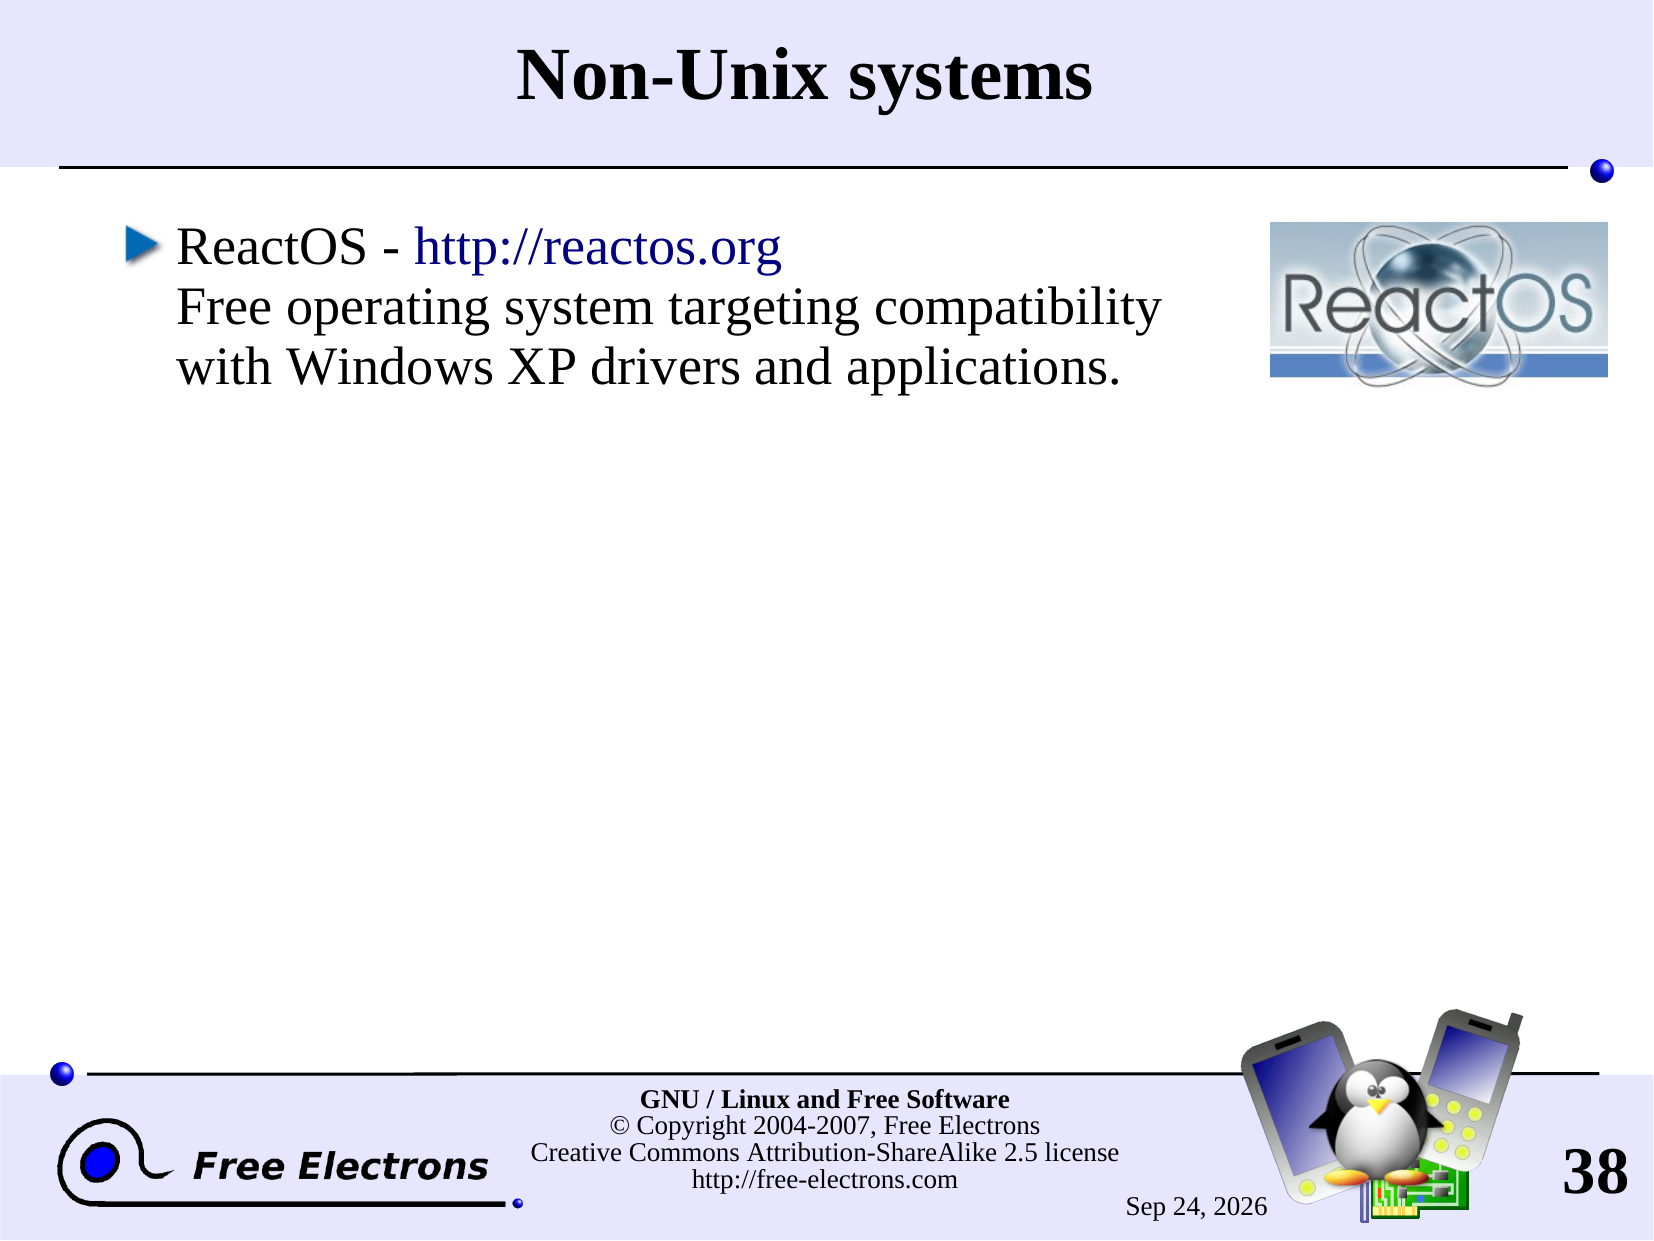

# Non-Unix systems
ReactOS - http://reactos.org
Free operating system targeting compatibility
with Windows XP drivers and applications.